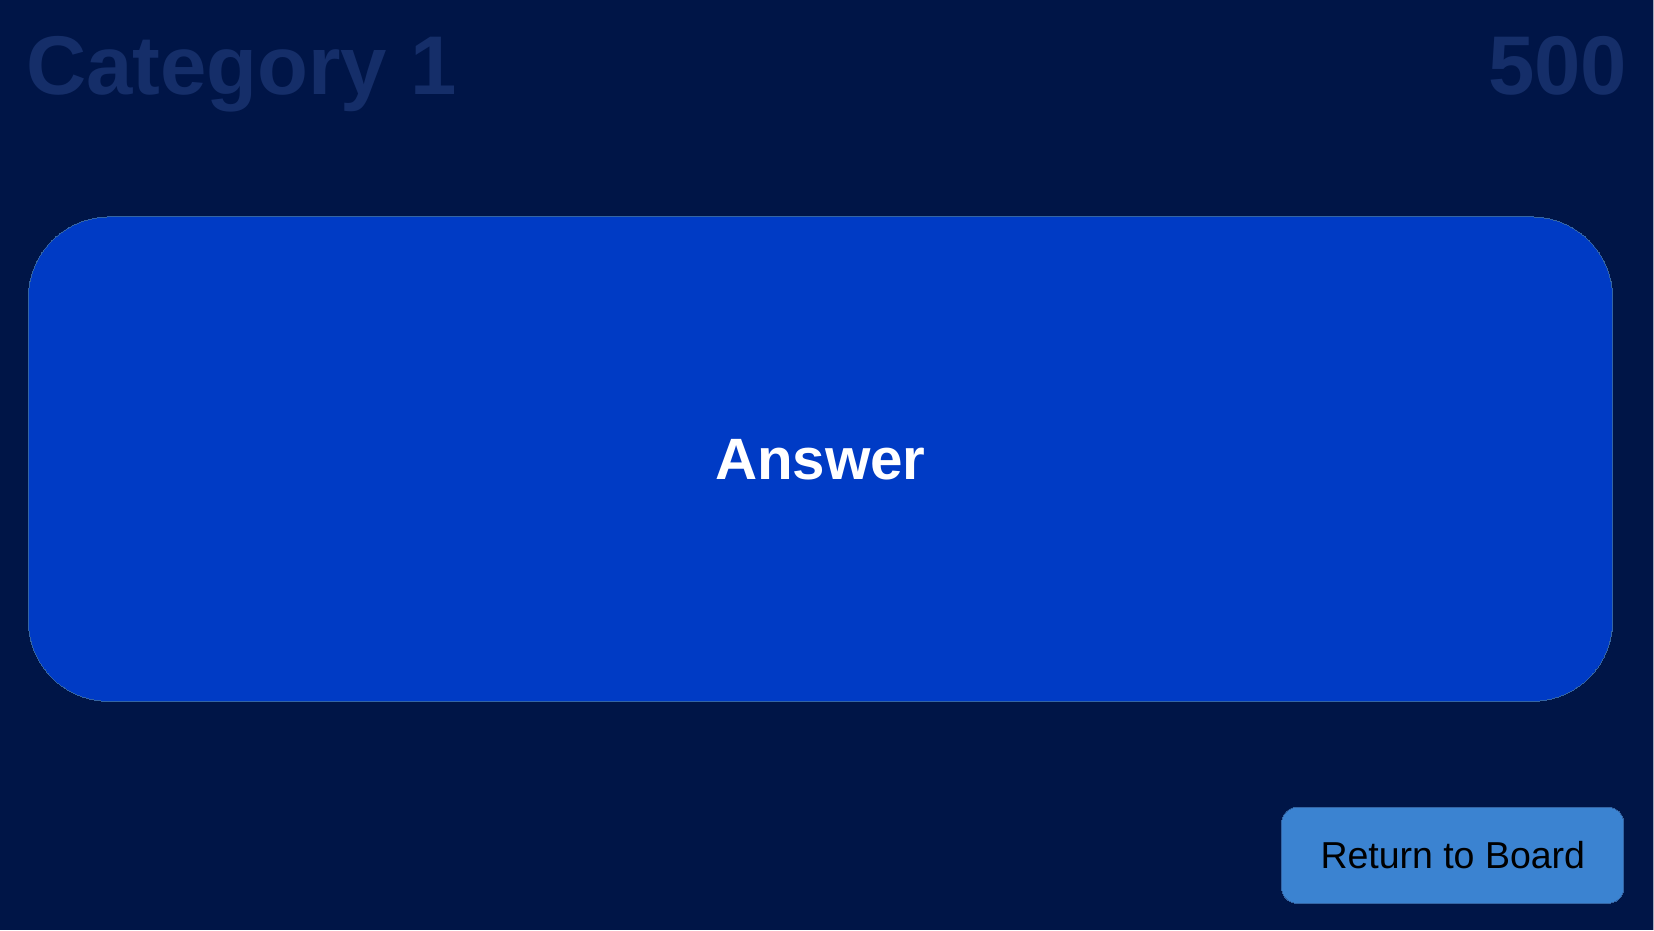

Category 1
500
Answer
Return to Board